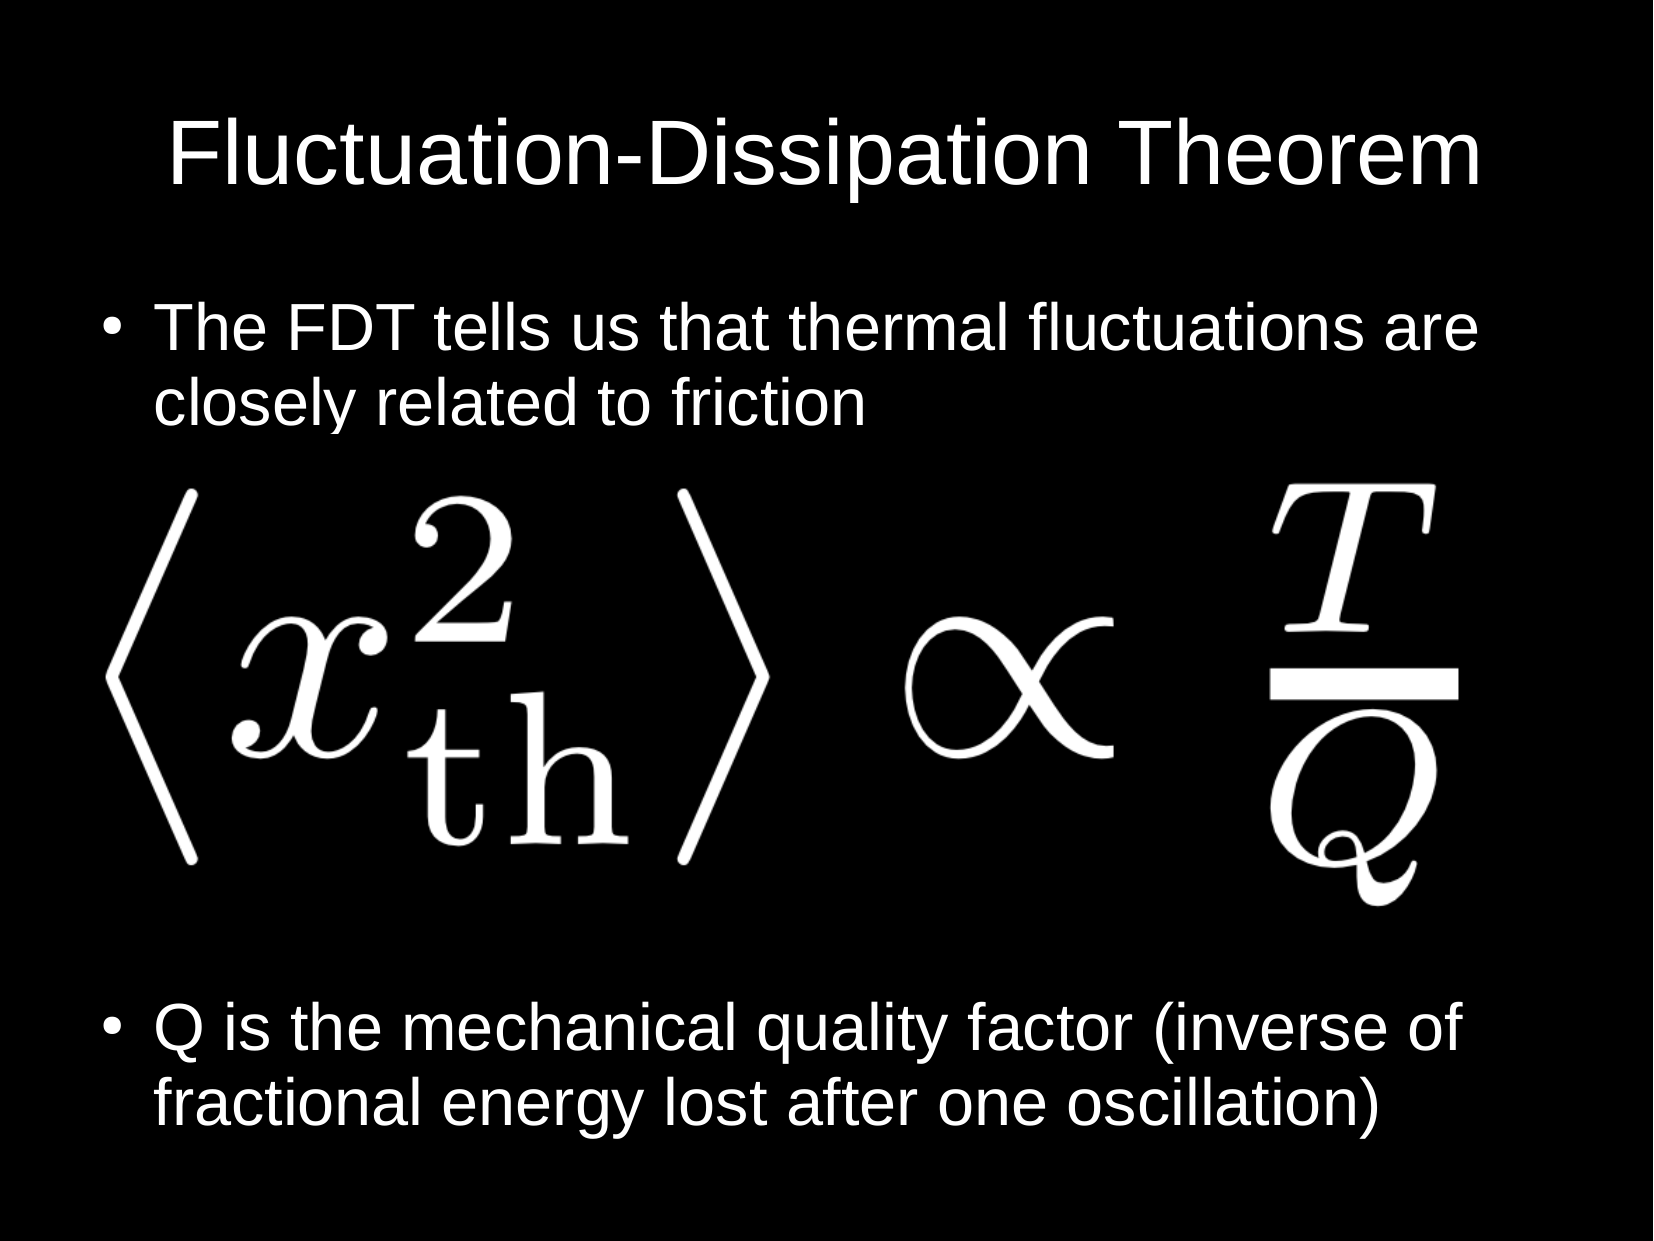

# Fluctuation-Dissipation Theorem
The FDT tells us that thermal fluctuations are closely related to friction
Q is the mechanical quality factor (inverse of fractional energy lost after one oscillation)